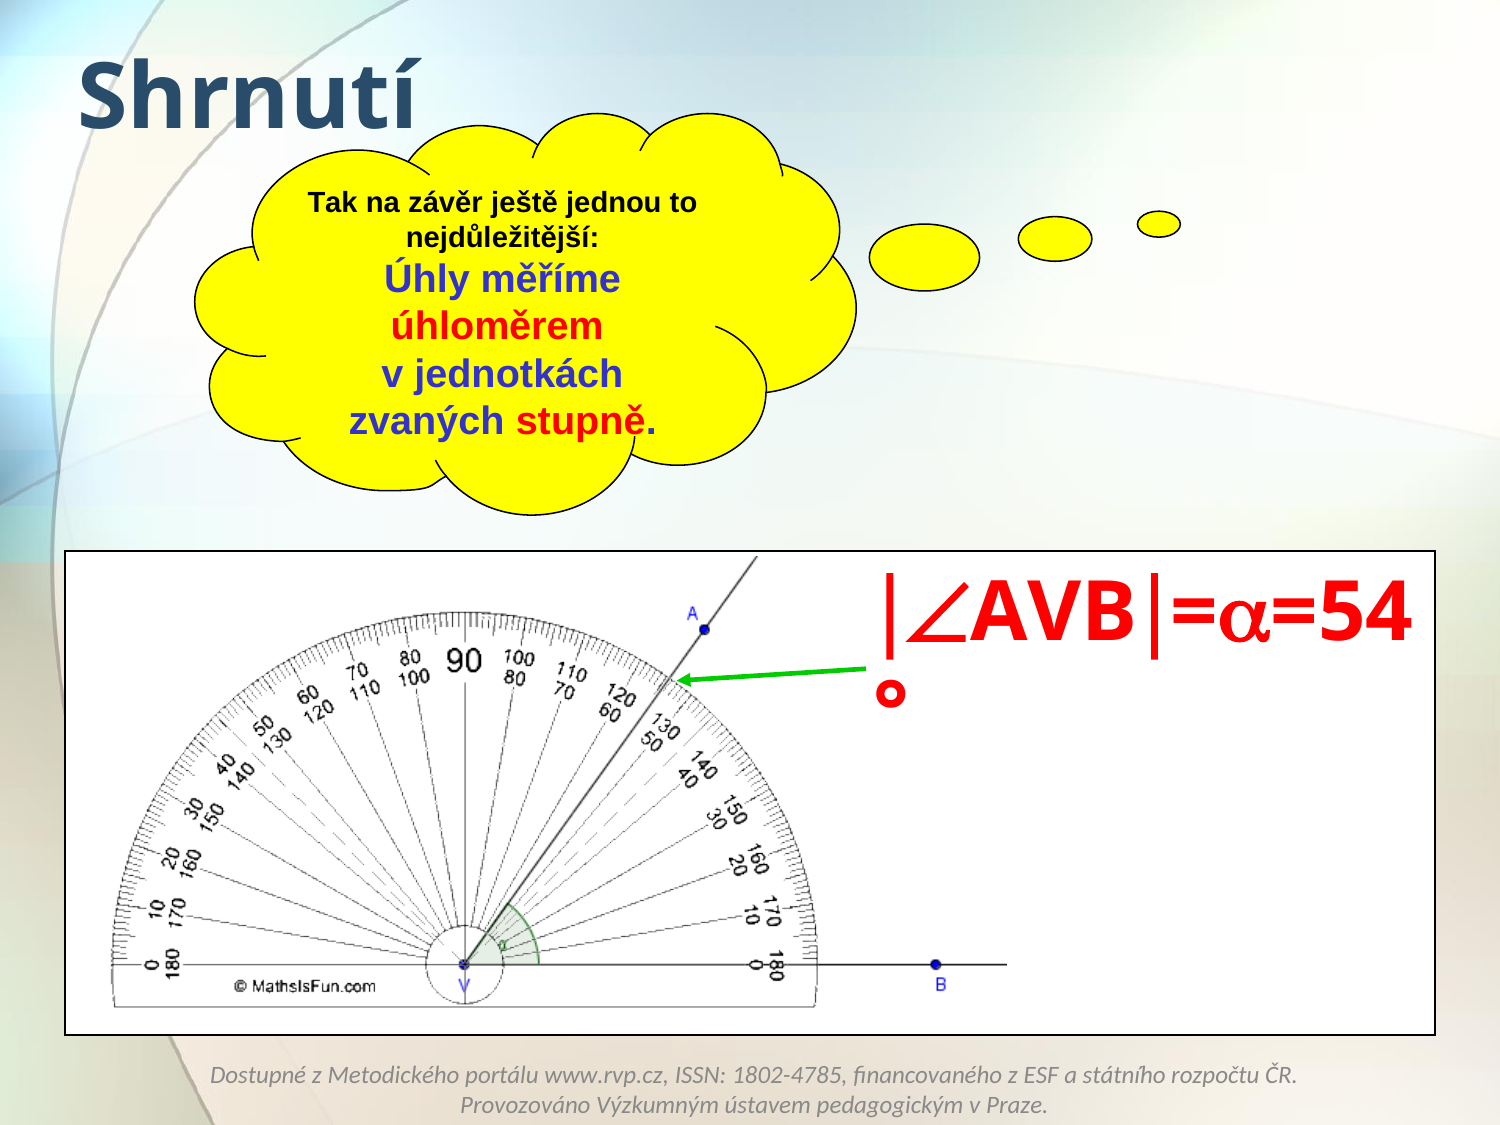

# Shrnutí
Tak na závěr ještě jednou to nejdůležitější:
Úhly měříme úhloměrem
v jednotkách zvaných stupně.
AVB==54°